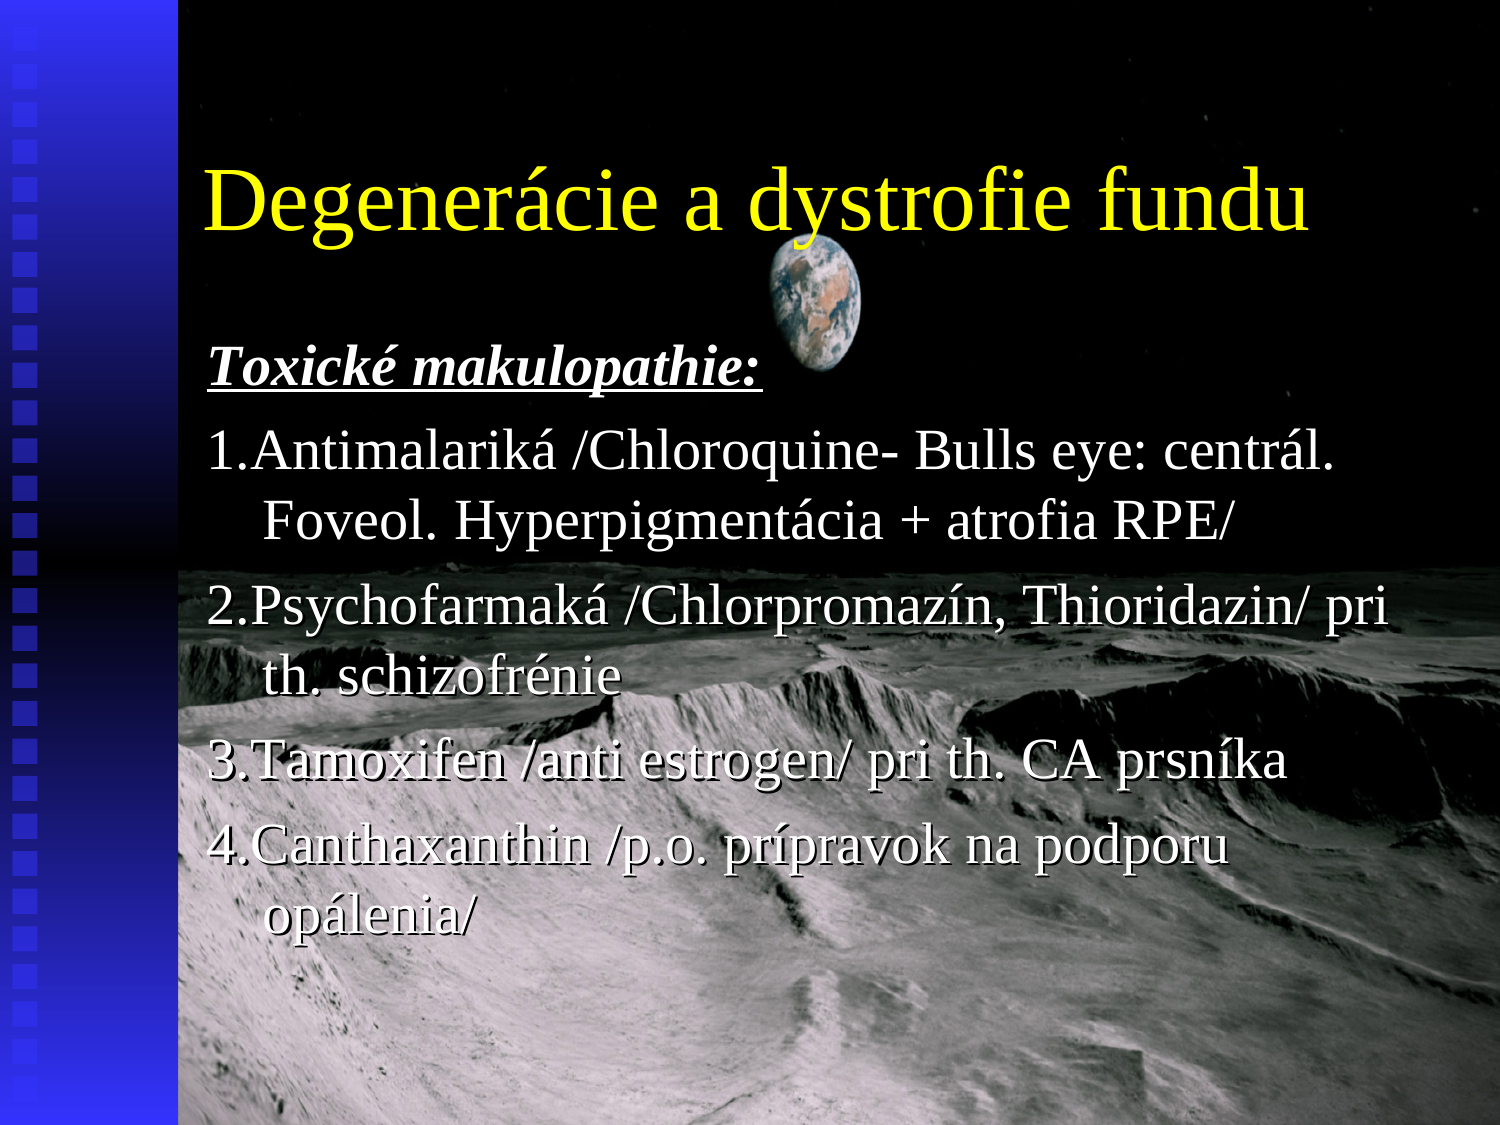

# Degenerácie a dystrofie fundu
Toxické makulopathie:
1.Antimalariká /Chloroquine- Bulls eye: centrál. Foveol. Hyperpigmentácia + atrofia RPE/
2.Psychofarmaká /Chlorpromazín, Thioridazin/ pri th. schizofrénie
3.Tamoxifen /anti estrogen/ pri th. CA prsníka
4.Canthaxanthin /p.o. prípravok na podporu opálenia/